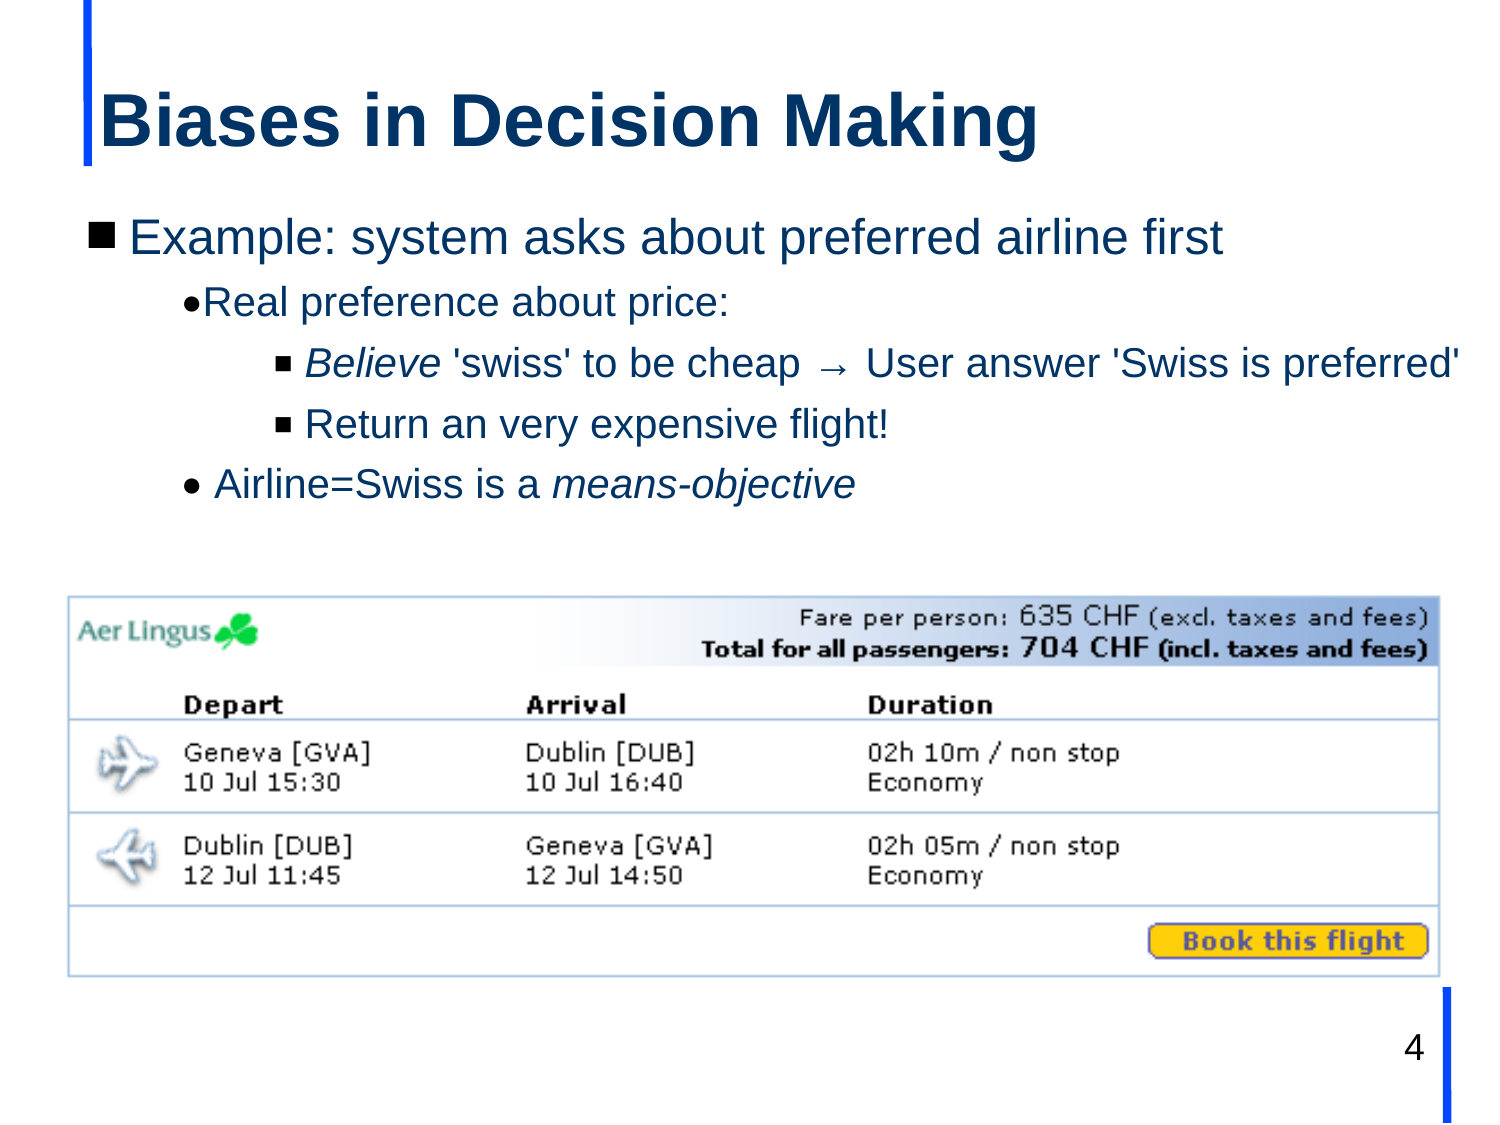

# Biases in Decision Making
 Example: system asks about preferred airline first
Real preference about price:
 Believe 'swiss' to be cheap → User answer 'Swiss is preferred'
 Return an very expensive flight!
 Airline=Swiss is a means-objective
4